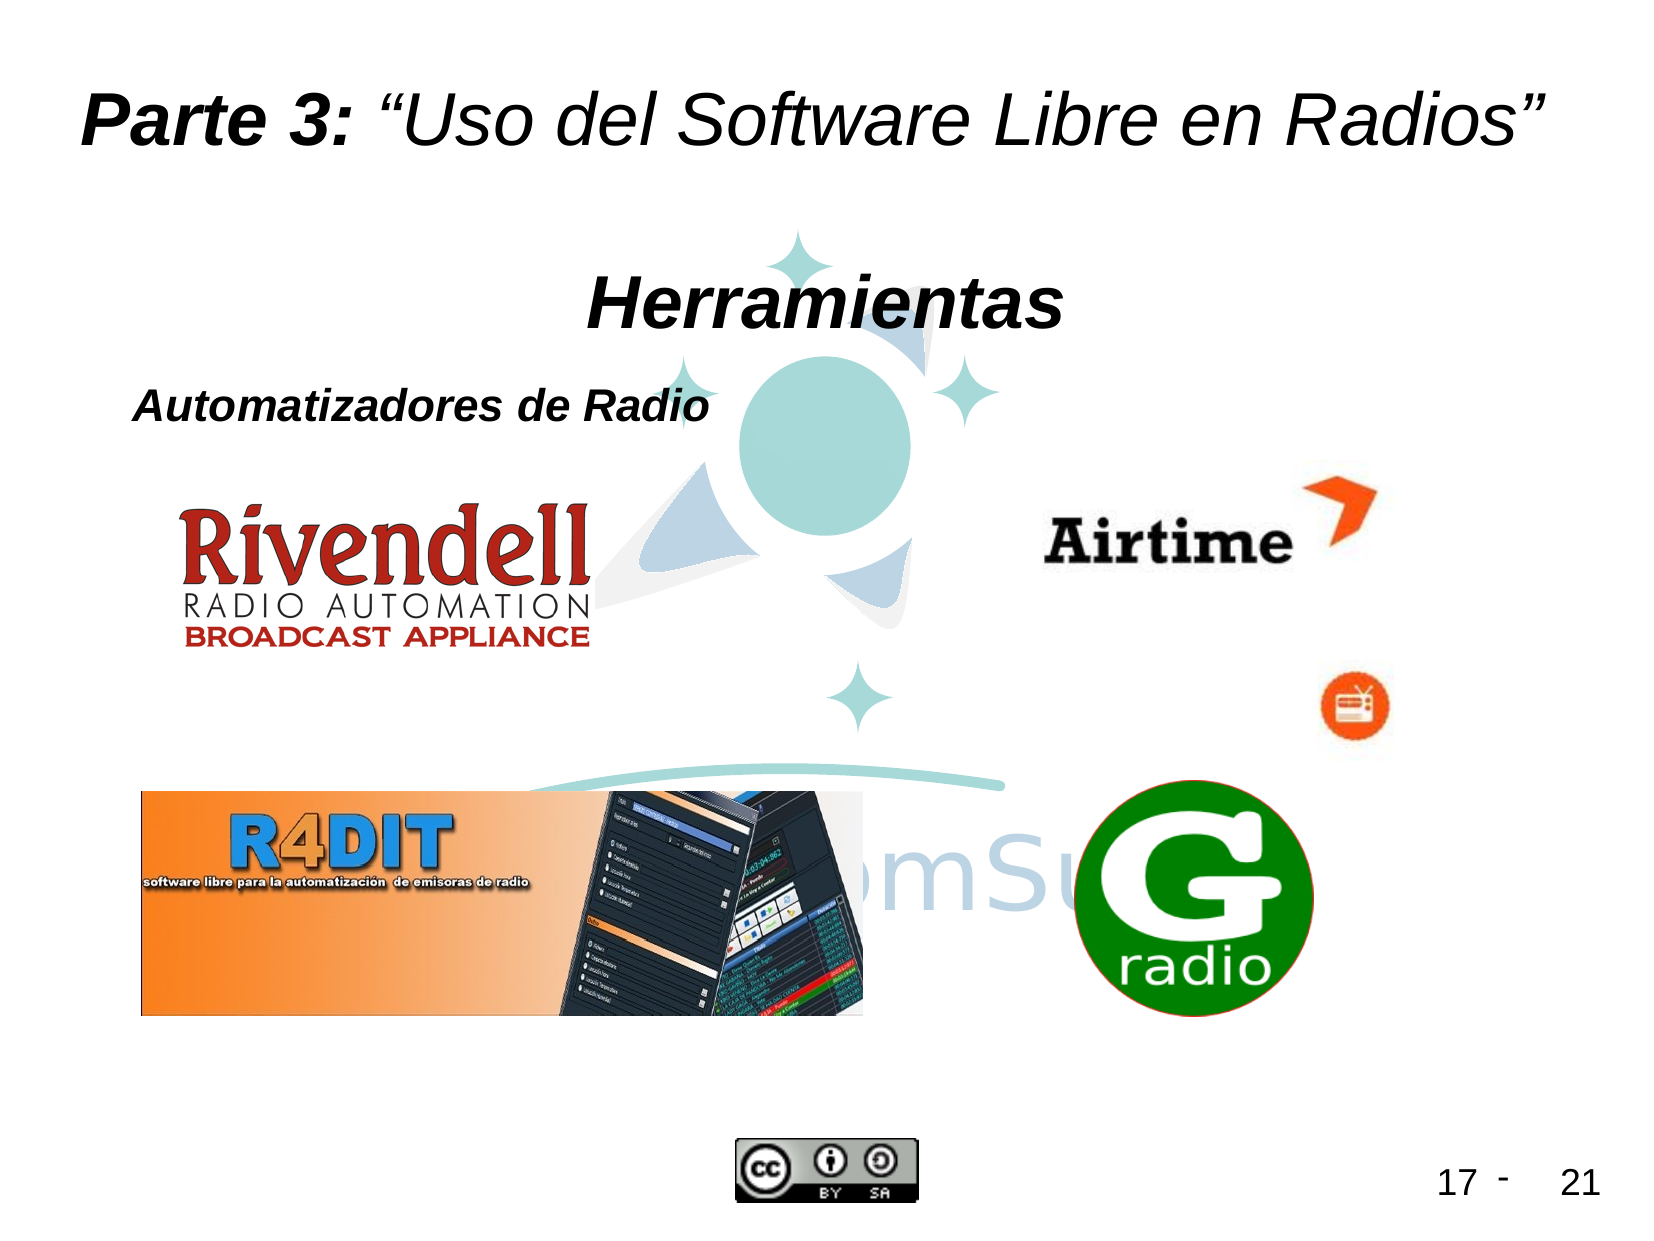

Parte 3: “Uso del Software Libre en Radios”
# Herramientas
Automatizadores de Radio
-
21